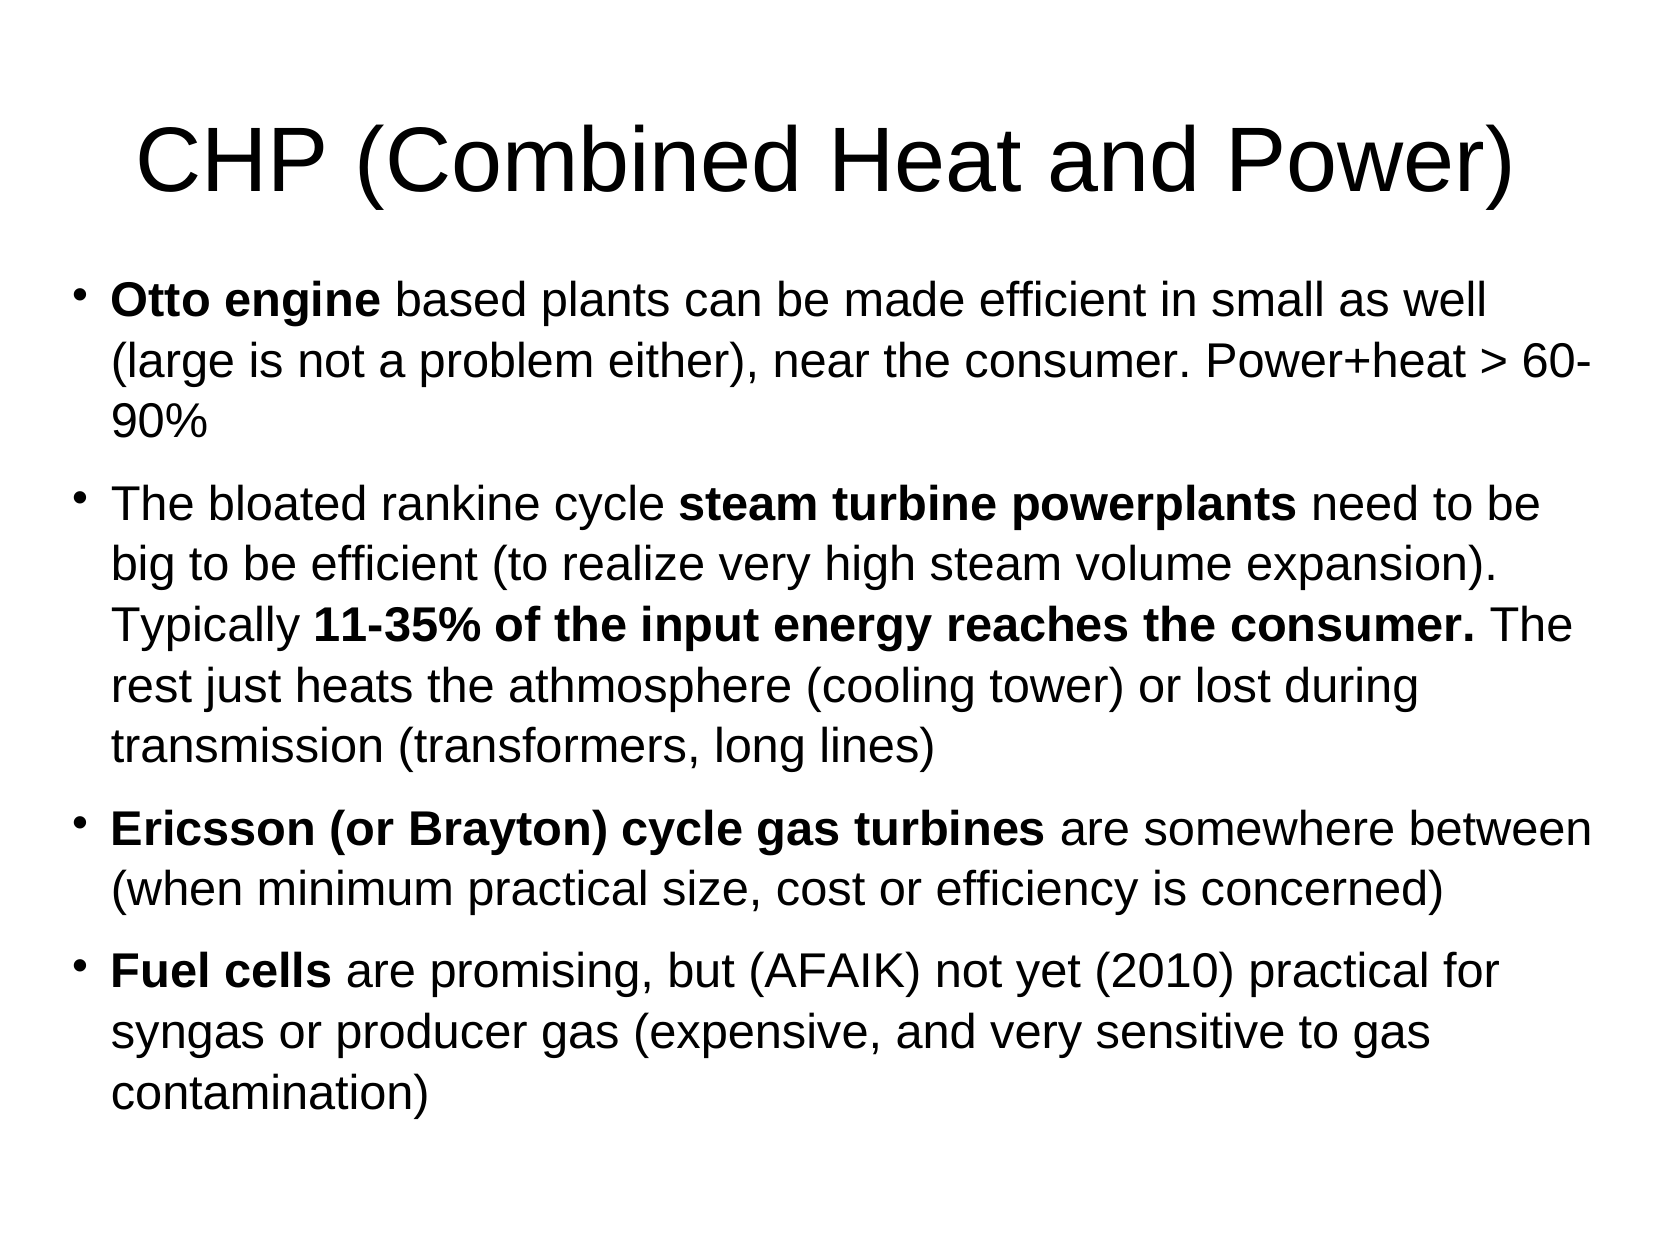

# CHP (Combined Heat and Power)
Otto engine based plants can be made efficient in small as well (large is not a problem either), near the consumer. Power+heat > 60-90%
The bloated rankine cycle steam turbine powerplants need to be big to be efficient (to realize very high steam volume expansion). Typically 11-35% of the input energy reaches the consumer. The rest just heats the athmosphere (cooling tower) or lost during transmission (transformers, long lines)
Ericsson (or Brayton) cycle gas turbines are somewhere between (when minimum practical size, cost or efficiency is concerned)
Fuel cells are promising, but (AFAIK) not yet (2010) practical for syngas or producer gas (expensive, and very sensitive to gas contamination)